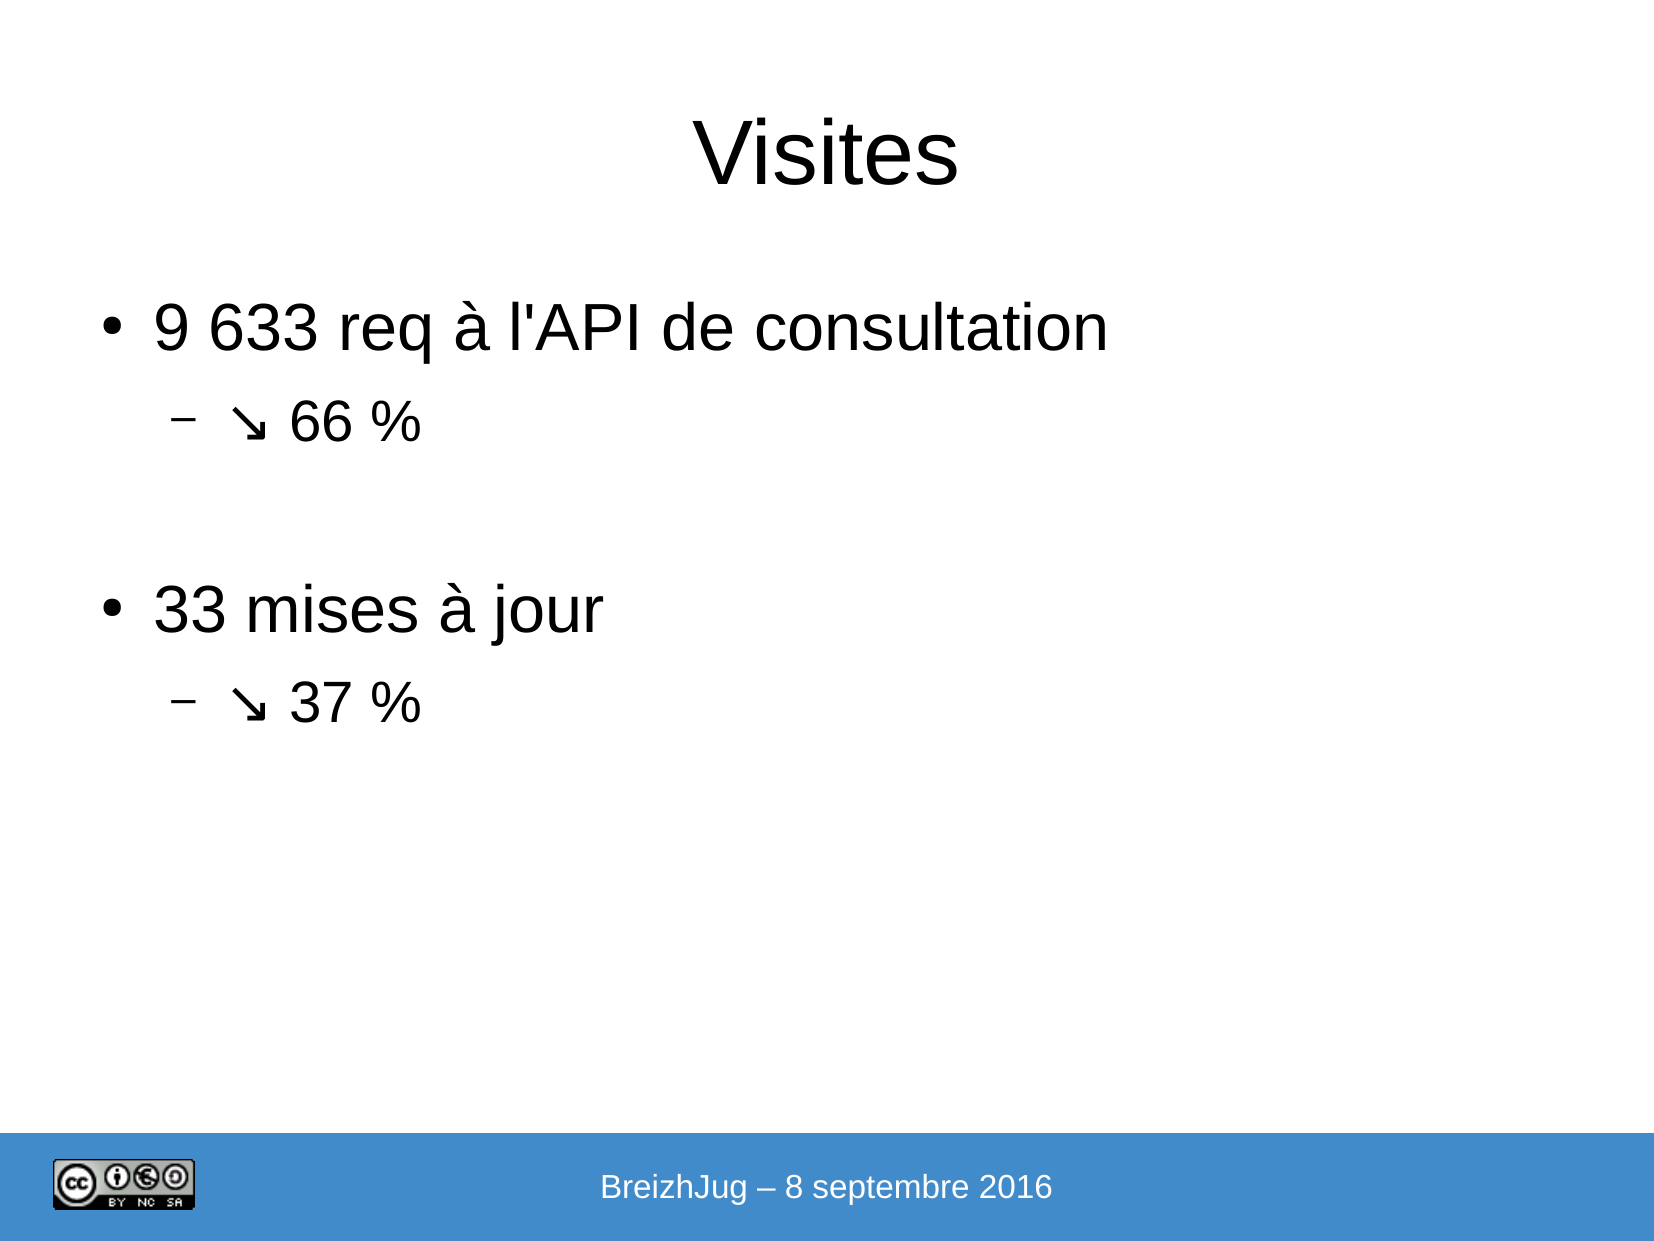

# Visites
9 633 req à l'API de consultation
↘ 66 %
33 mises à jour
↘ 37 %